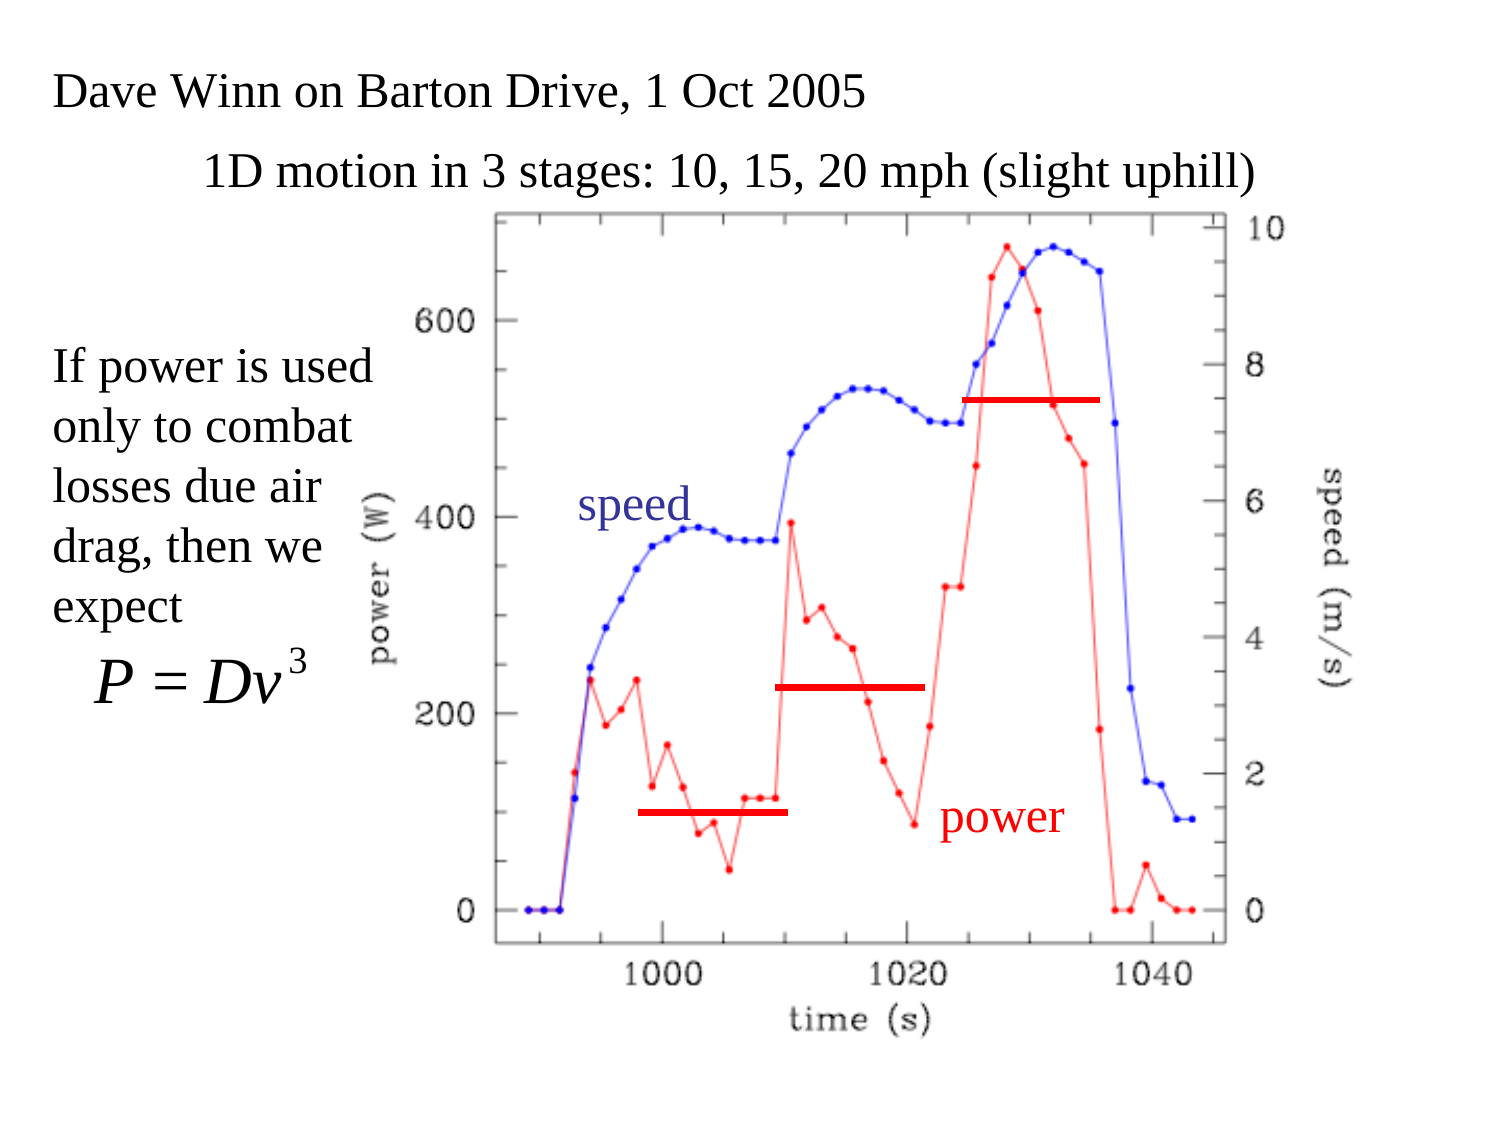

Dave Winn on Barton Drive, 1 Oct 2005
	1D motion in 3 stages: 10, 15, 20 mph (slight uphill)
If power is used only to combat losses due air drag, then we expect
speed
power